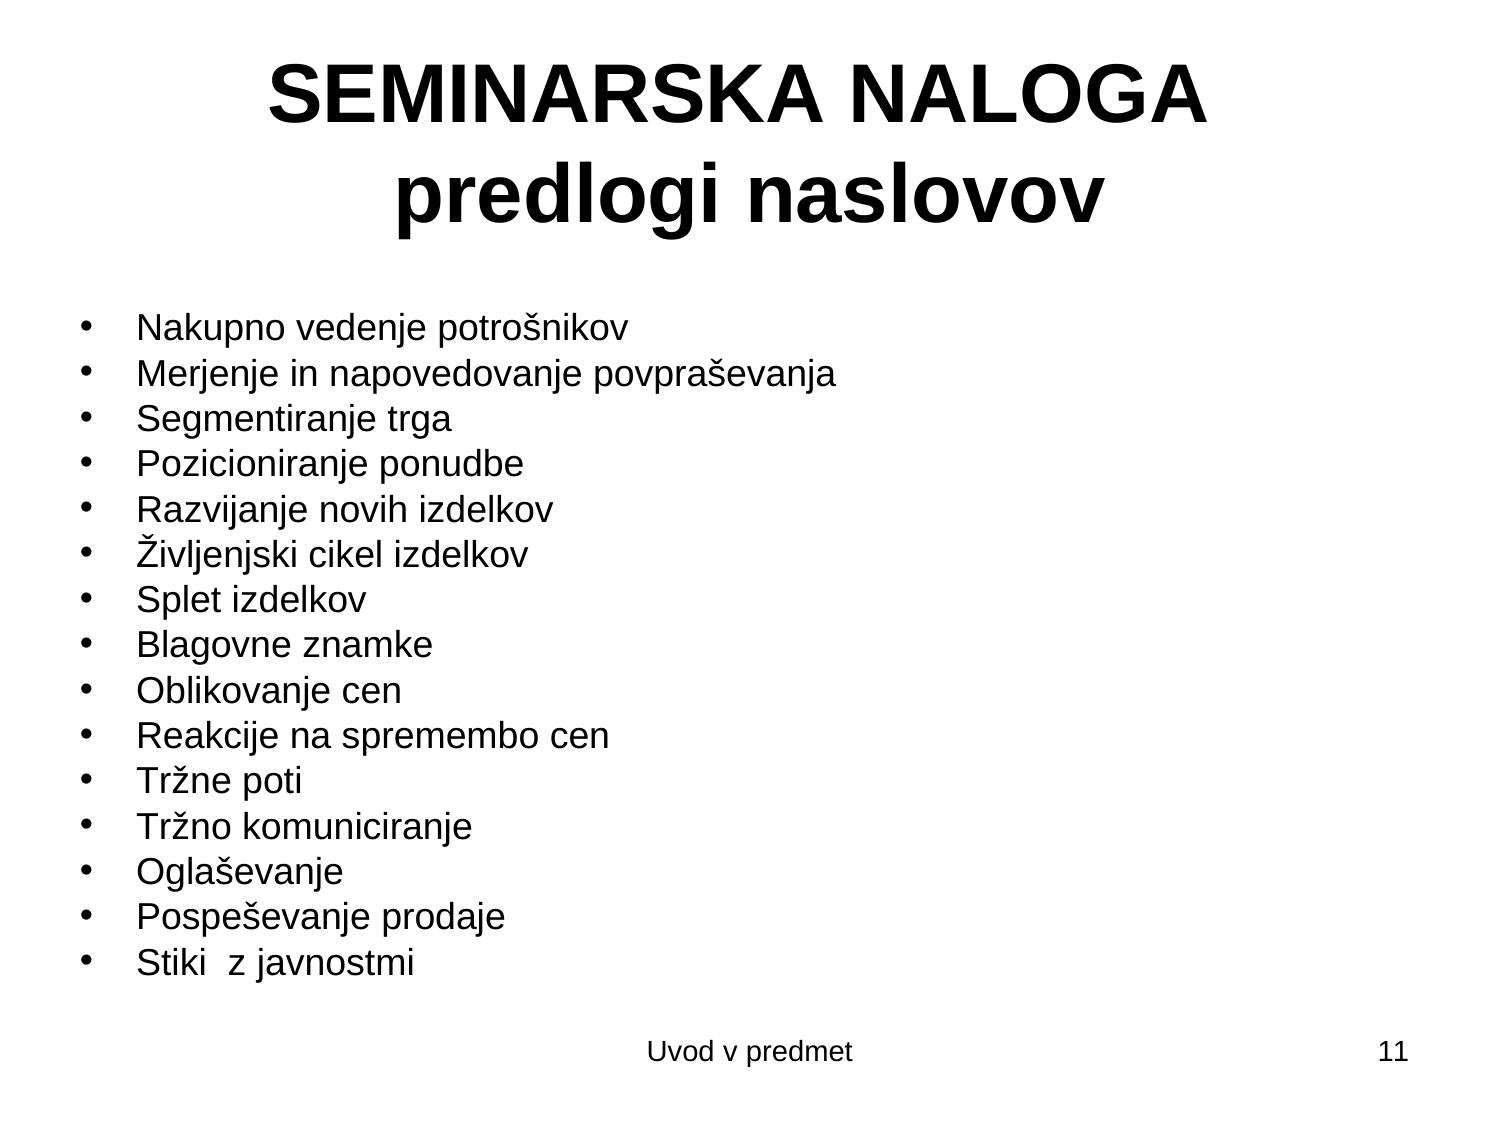

# SEMINARSKA NALOGA predlogi naslovov
Nakupno vedenje potrošnikov
Merjenje in napovedovanje povpraševanja
Segmentiranje trga
Pozicioniranje ponudbe
Razvijanje novih izdelkov
Življenjski cikel izdelkov
Splet izdelkov
Blagovne znamke
Oblikovanje cen
Reakcije na spremembo cen
Tržne poti
Tržno komuniciranje
Oglaševanje
Pospeševanje prodaje
Stiki z javnostmi
Uvod v predmet